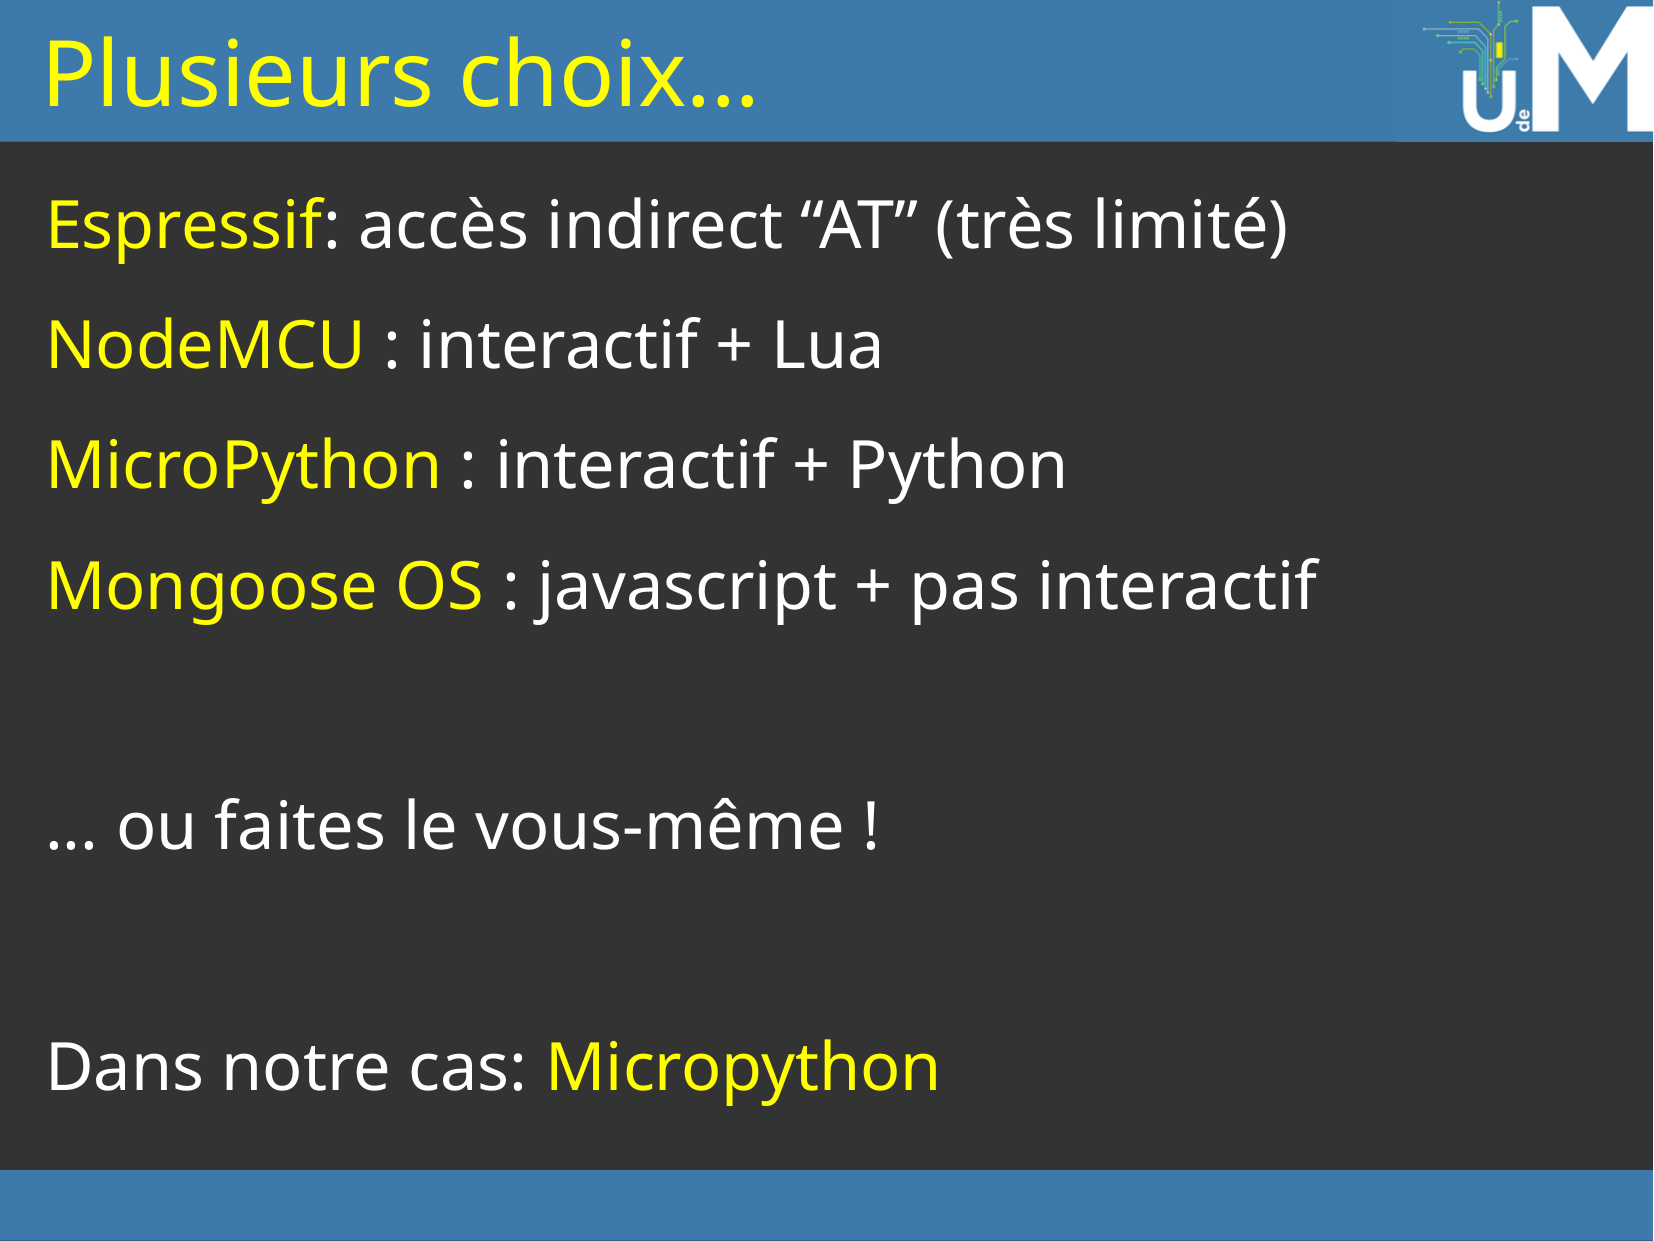

# Plusieurs choix...
Espressif: accès indirect “AT” (très limité)
NodeMCU : interactif + Lua
MicroPython : interactif + Python
Mongoose OS : javascript + pas interactif
... ou faites le vous-même !
Dans notre cas: Micropython